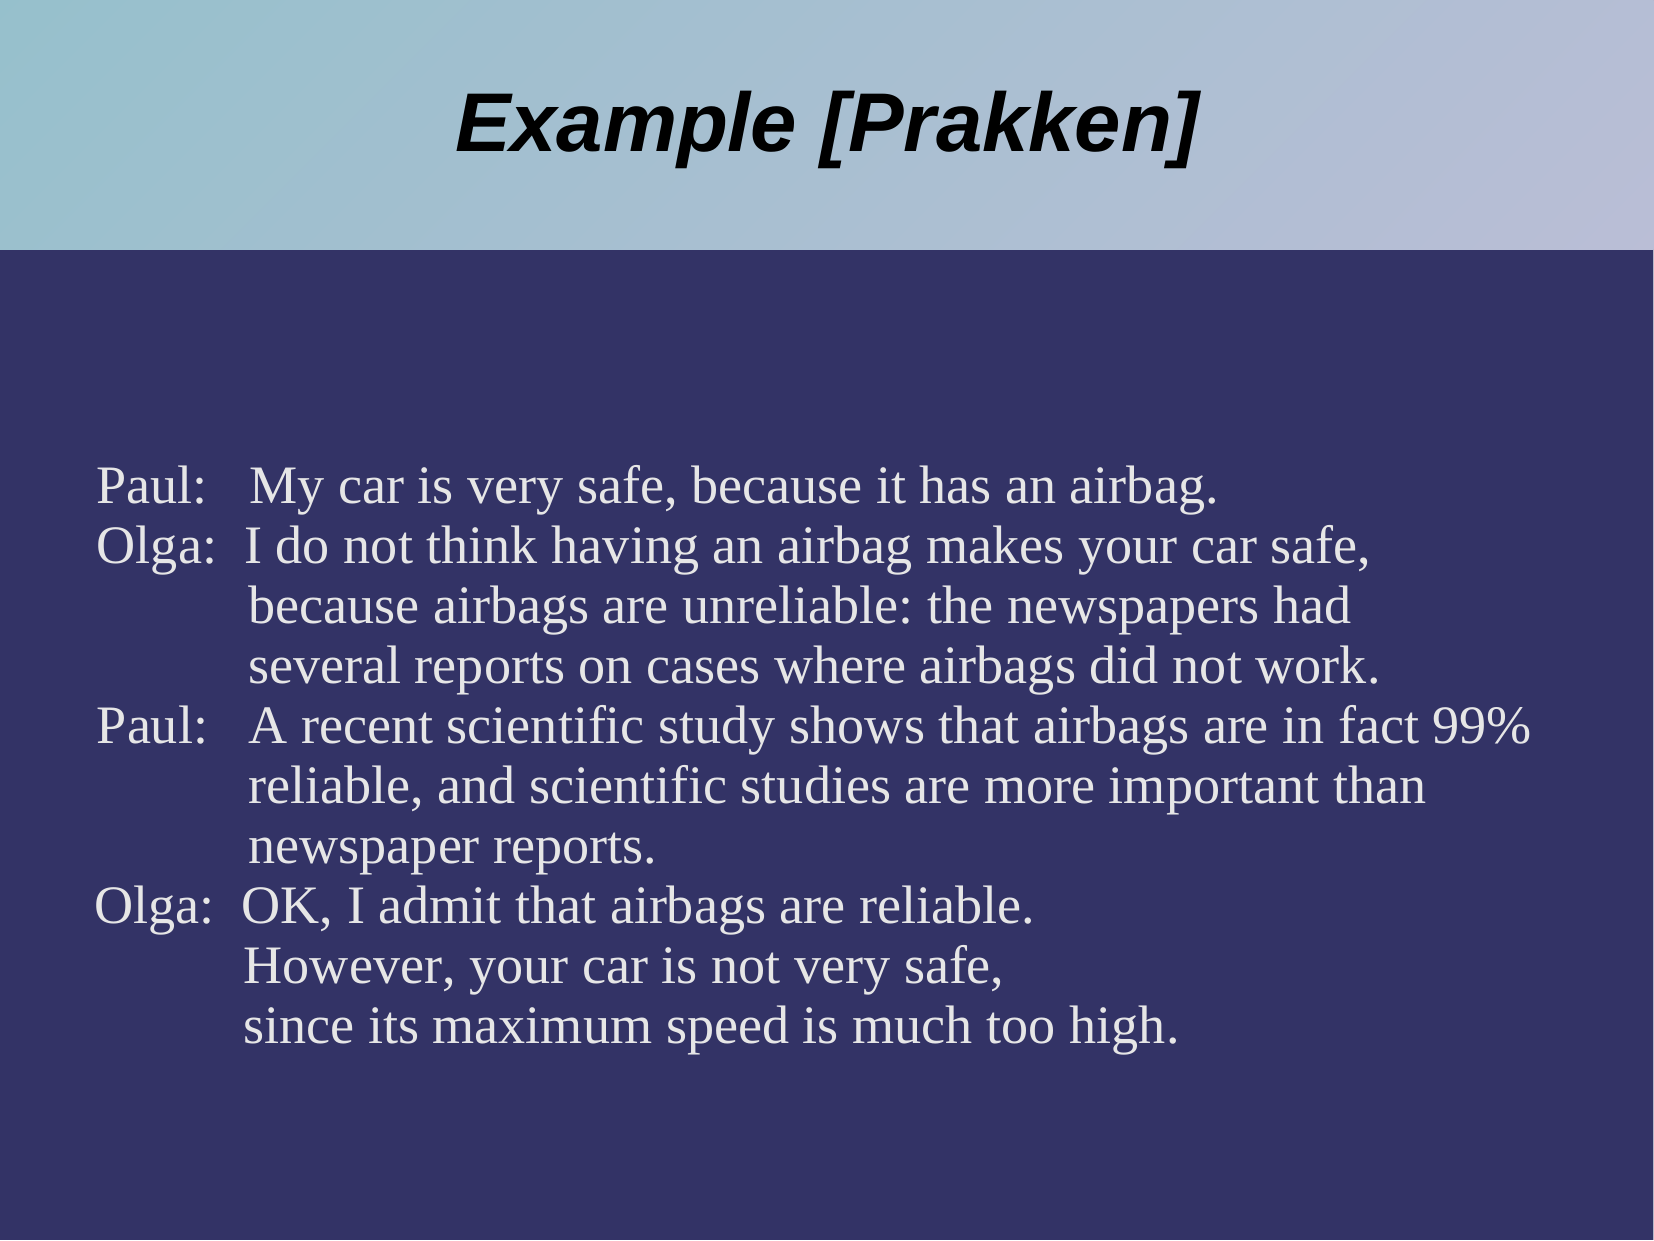

# Example [Prakken]
Paul:	My car is very safe, because it has an airbag.
Olga: I do not think having an airbag makes your car safe,
because airbags are unreliable: the newspapers had
several reports on cases where airbags did not work.
Paul: A recent scientific study shows that airbags are in fact 99% reliable, and scientific studies are more important than newspaper reports.
Olga: OK, I admit that airbags are reliable.
However, your car is not very safe,
since its maximum speed is much too high.